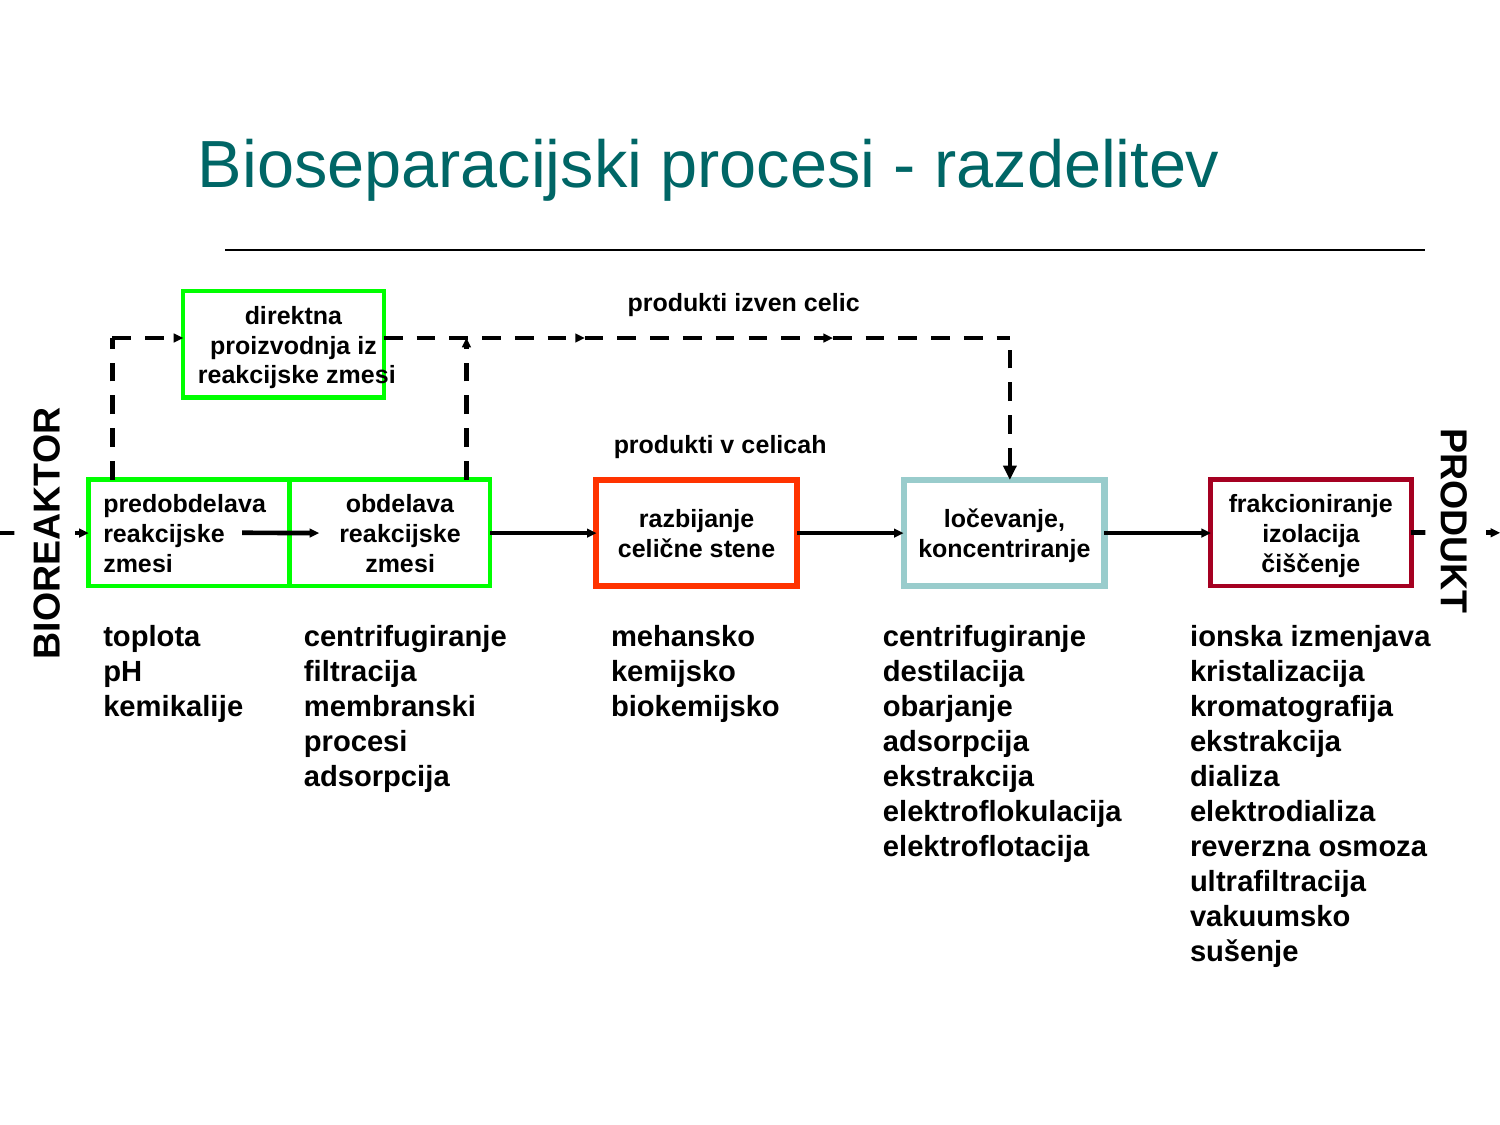

Bioseparacijski procesi - razdelitev
produkti izven celic
direktna
proizvodnja iz
reakcijske zmesi
produkti v celicah
predobdelava
reakcijske
zmesi
 obdelava
 reakcijske
 zmesi
razbijanje
celične stene
ločevanje,
koncentriranje
frakcioniranje
izolacija
čiščenje
PRODUKT
BIOREAKTOR
toplota
pH
kemikalije
centrifugiranje
filtracija
membranski procesi
adsorpcija
mehansko
kemijsko
biokemijsko
centrifugiranje
destilacija
obarjanje
adsorpcija
ekstrakcija
elektroflokulacija
elektroflotacija
ionska izmenjava
kristalizacija
kromatografija
ekstrakcija
dializa
elektrodializa
reverzna osmoza
ultrafiltracija
vakuumsko sušenje